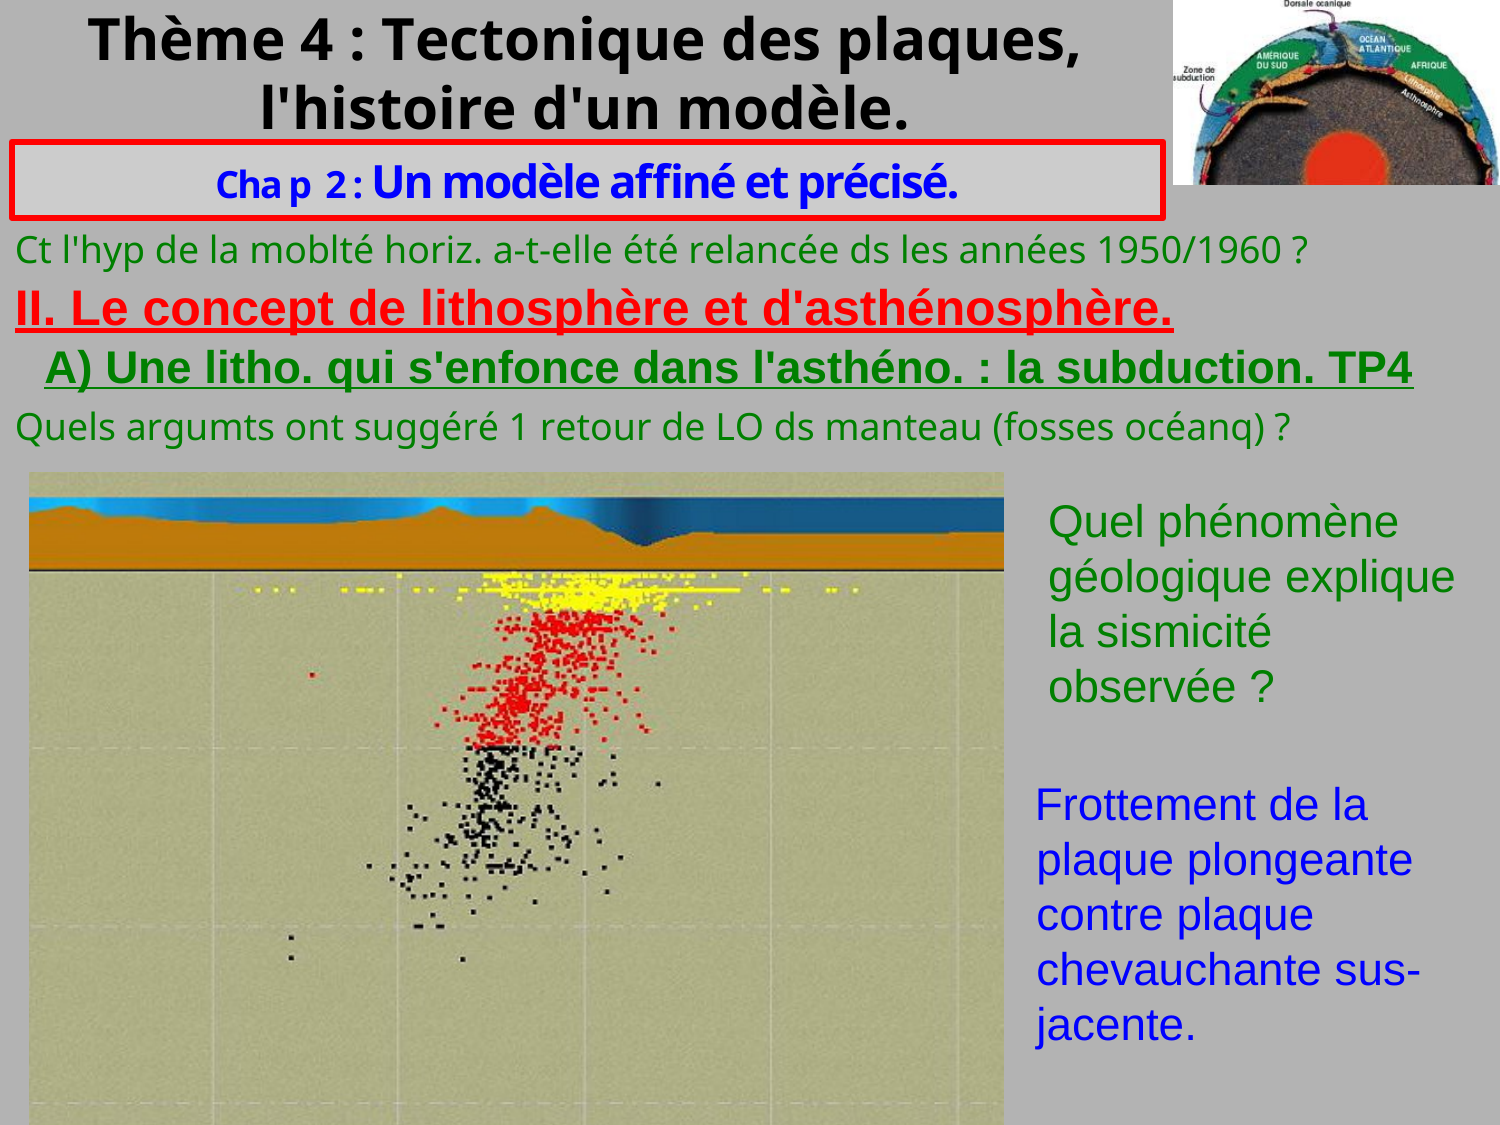

Thème 4 : Tectonique des plaques, l'histoire d'un modèle.
Cha p 2 : Un modèle affiné et précisé.
Ct l'hyp de la moblté horiz. a-t-elle été relancée ds les années 1950/1960 ?
II. Le concept de lithosphère et d'asthénosphère.
A) Une litho. qui s'enfonce dans l'asthéno. : la subduction. TP4
Quels argumts ont suggéré 1 retour de LO ds manteau (fosses océanq) ?
Quel phénomène géologique explique la sismicité observée ?
Frottement de la plaque plongeante contre plaque chevauchante sus-jacente.